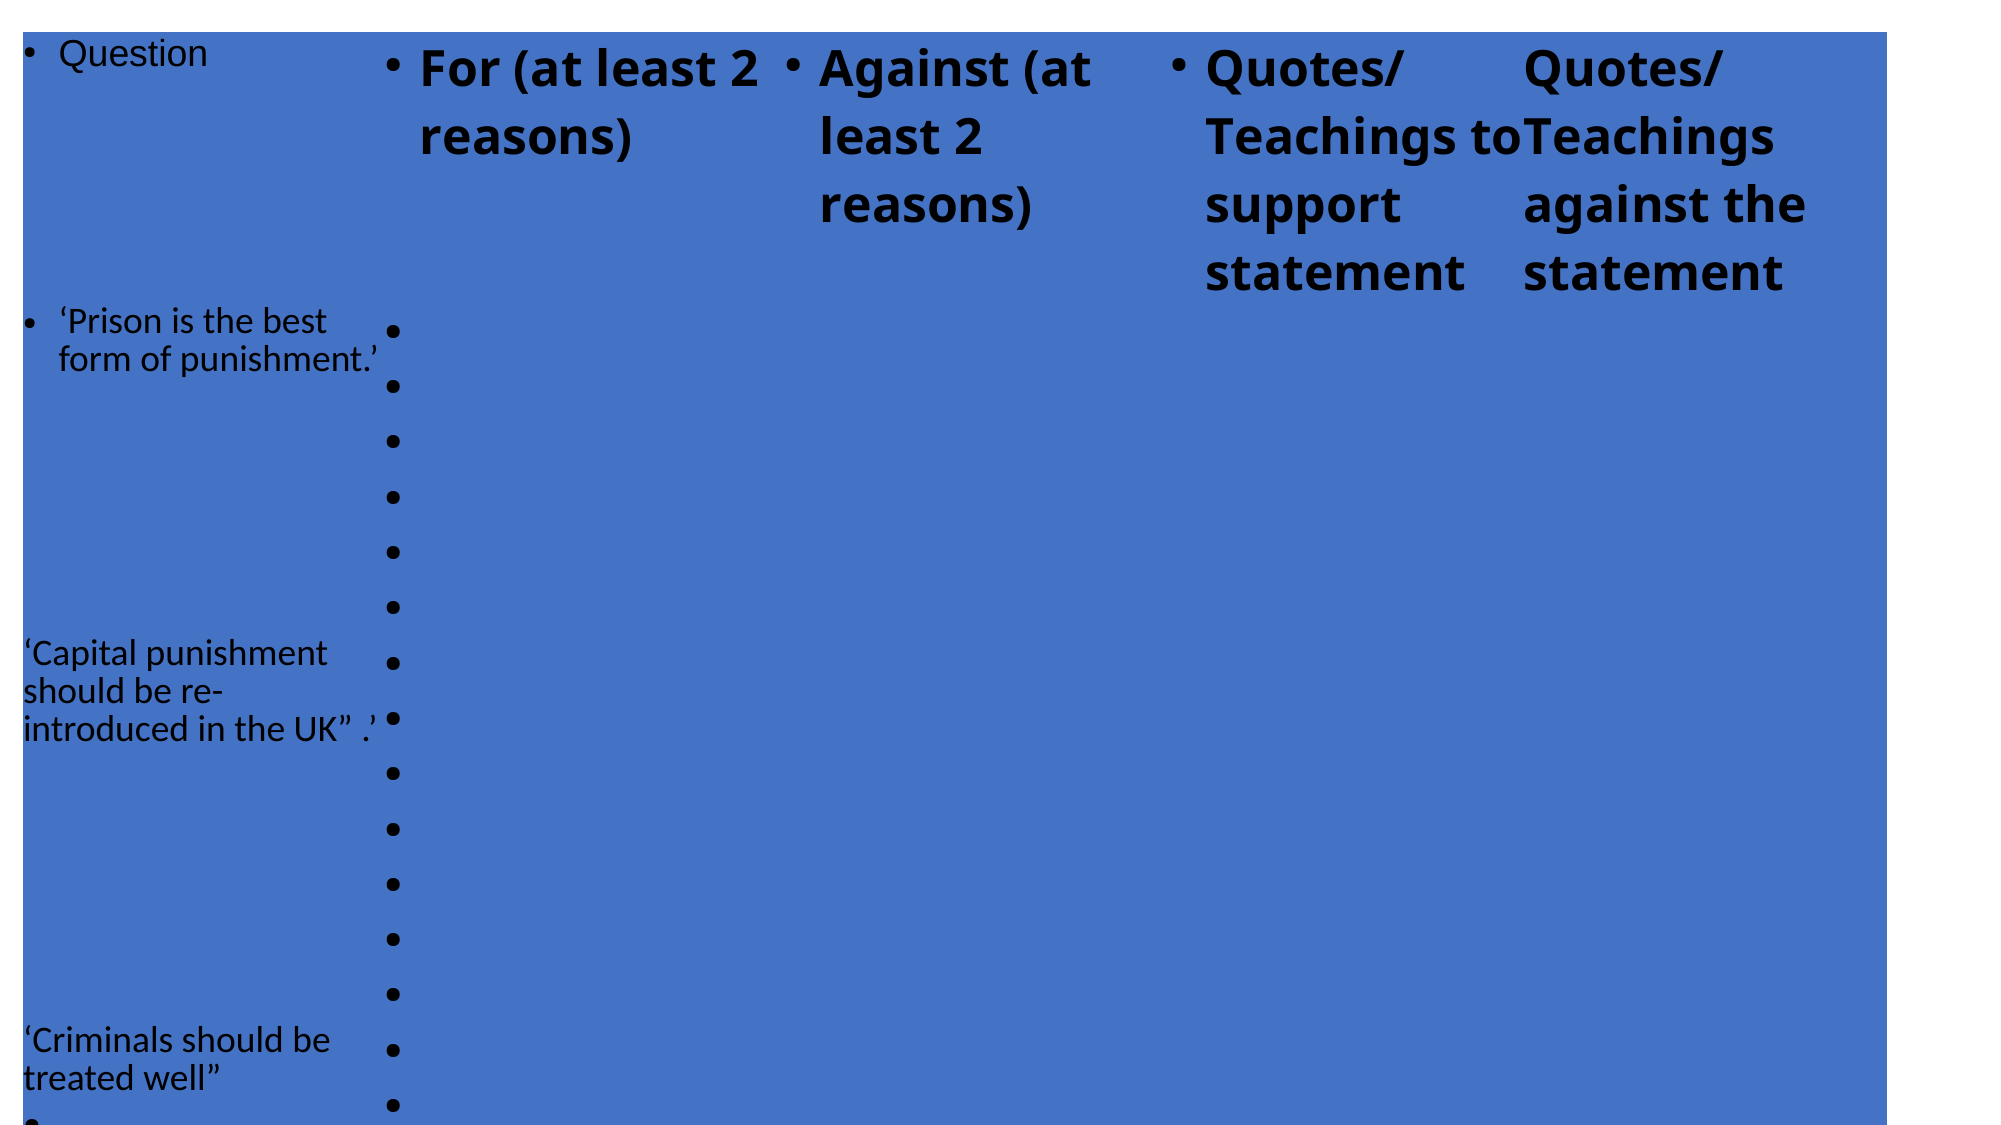

| Question | For (at least 2 reasons) | Against (at least 2 reasons) | Quotes/Teachings to support statement | Quotes/Teachings against the statement |
| --- | --- | --- | --- | --- |
| ‘Prison is the best form of punishment.’ | | | | |
| ‘Capital punishment should be re-introduced in the UK” .’ | | | | |
| ‘Criminals should be treated well” | | | | |